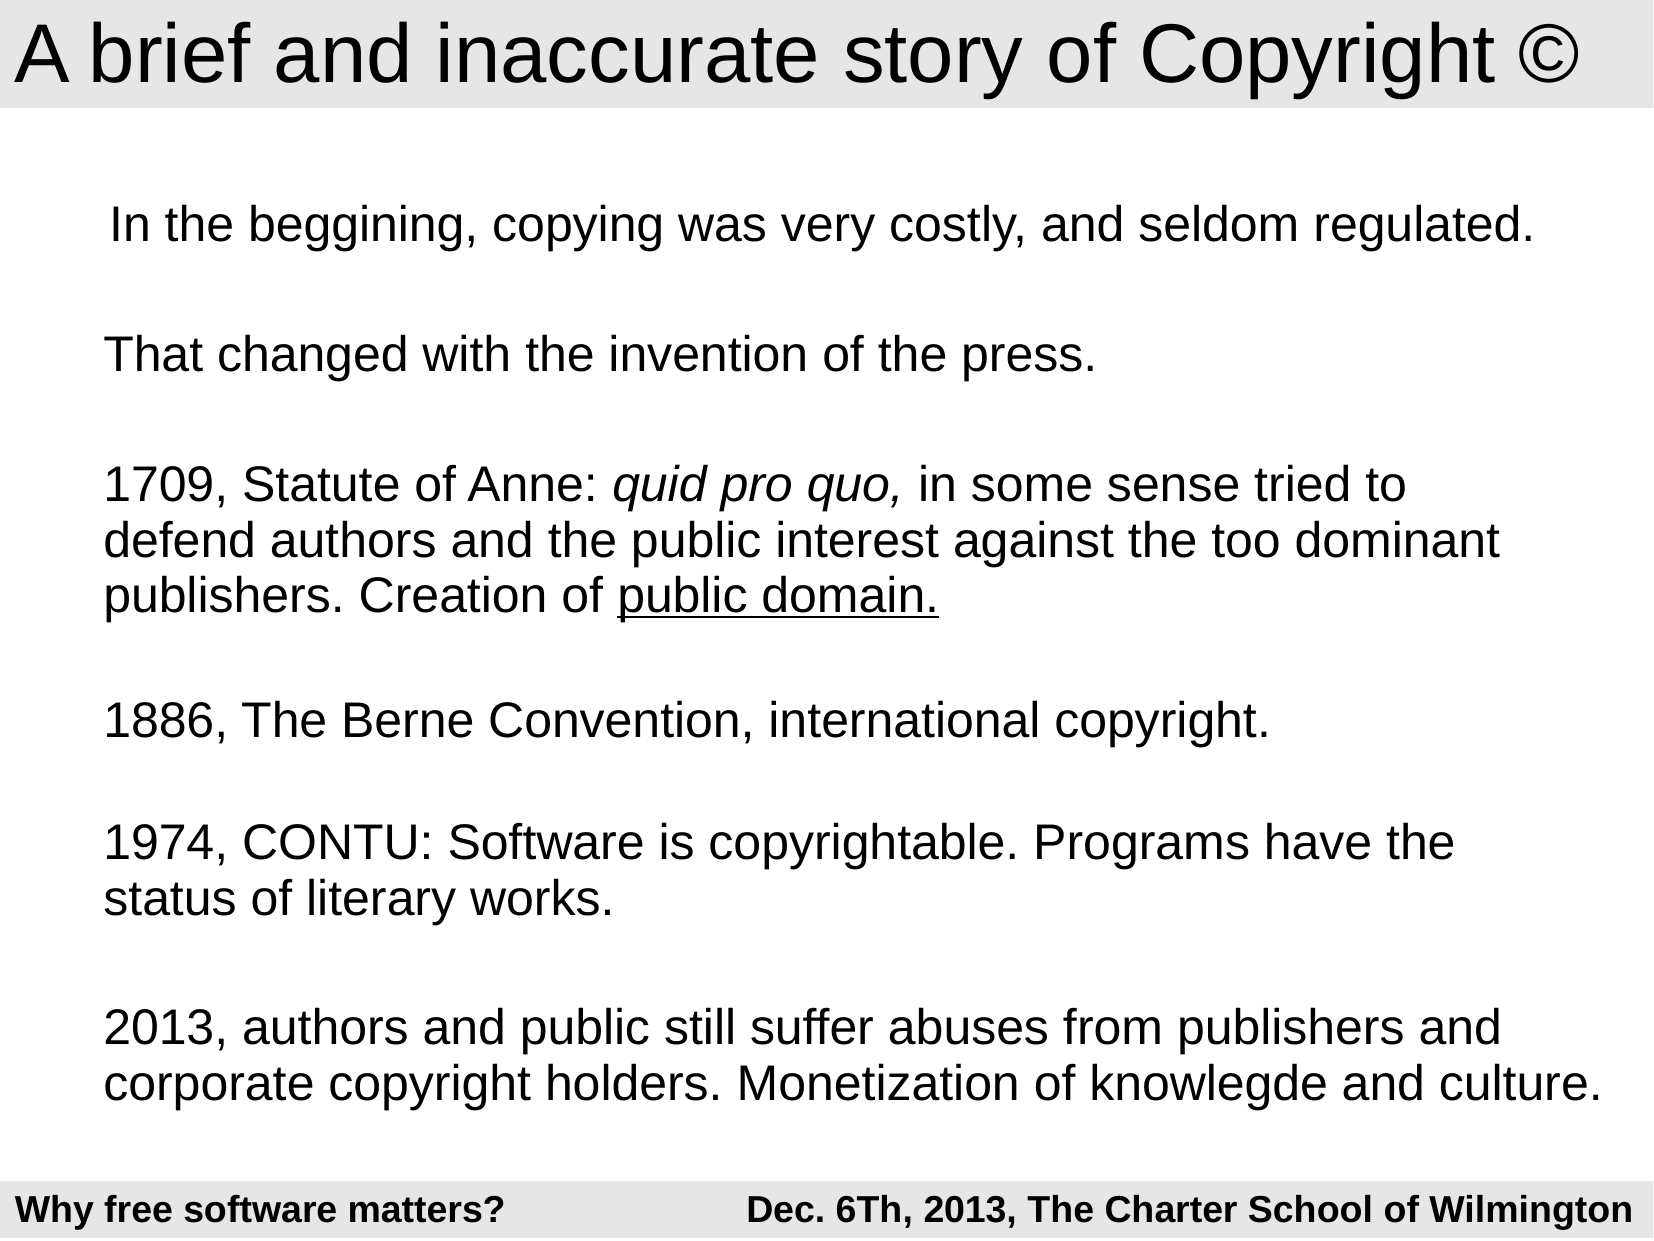

A brief and inaccurate story of Copyright ©
In the beggining, copying was very costly, and seldom regulated.
That changed with the invention of the press.
1709, Statute of Anne: quid pro quo, in some sense tried to defend authors and the public interest against the too dominant publishers. Creation of public domain.
1886, The Berne Convention, international copyright.
1974, CONTU: Software is copyrightable. Programs have the status of literary works.
2013, authors and public still suffer abuses from publishers and corporate copyright holders. Monetization of knowlegde and culture.
Why free software matters? Dec. 6Th, 2013, The Charter School of Wilmington